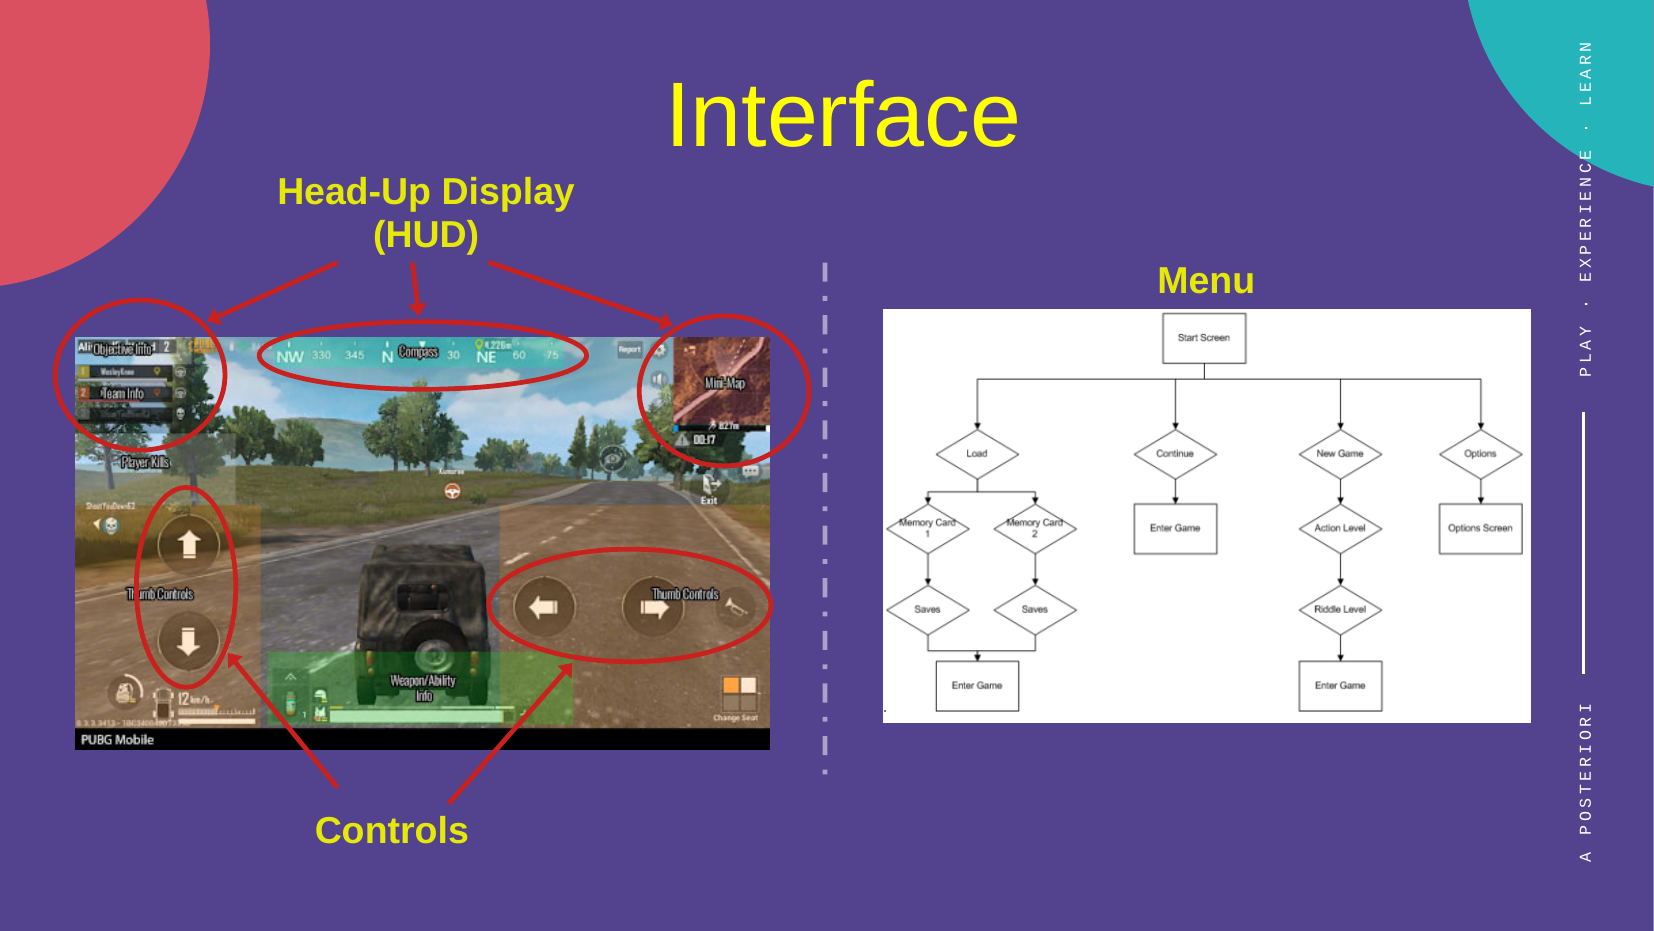

# Interface
Head-Up Display
(HUD)
Menu
Controls